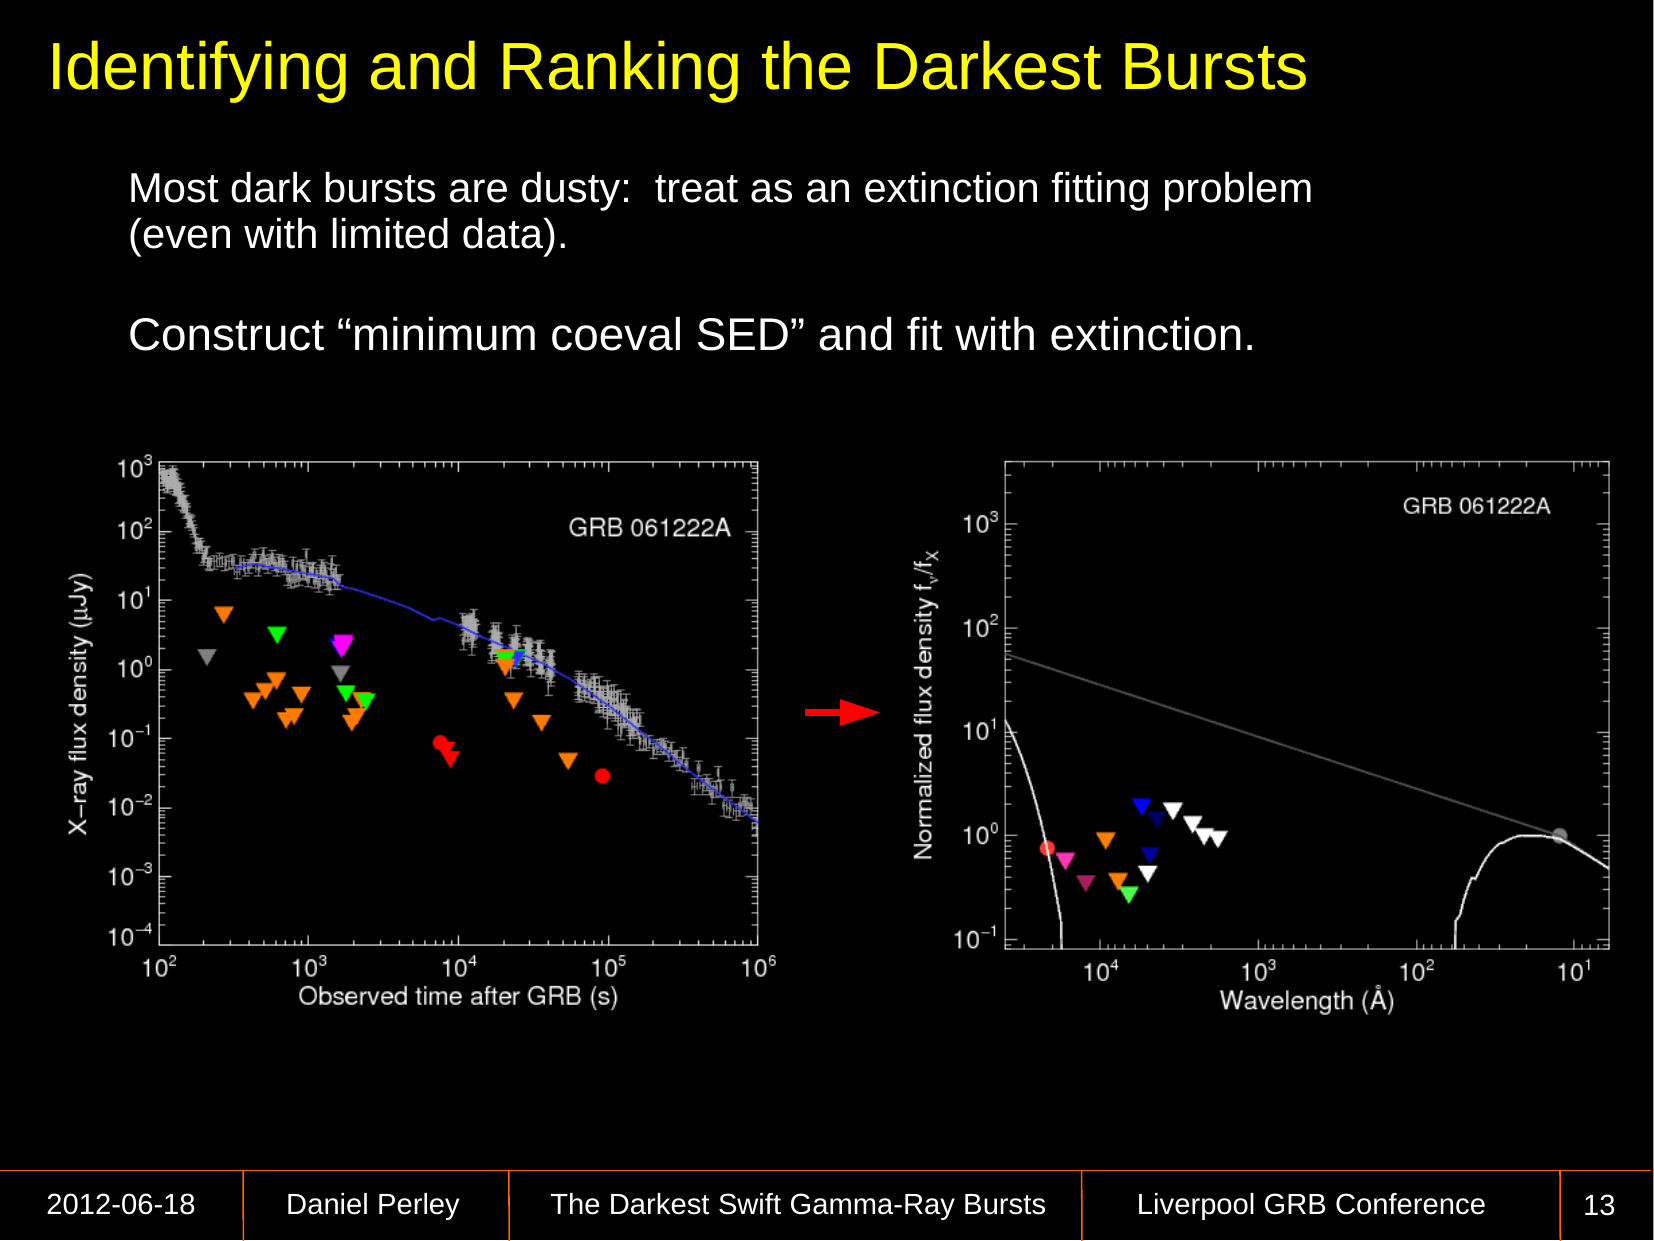

# Identifying and Ranking the Darkest Bursts
Most dark bursts are dusty: treat as an extinction fitting problem
(even with limited data).
Construct “minimum coeval SED” and fit with extinction.
13